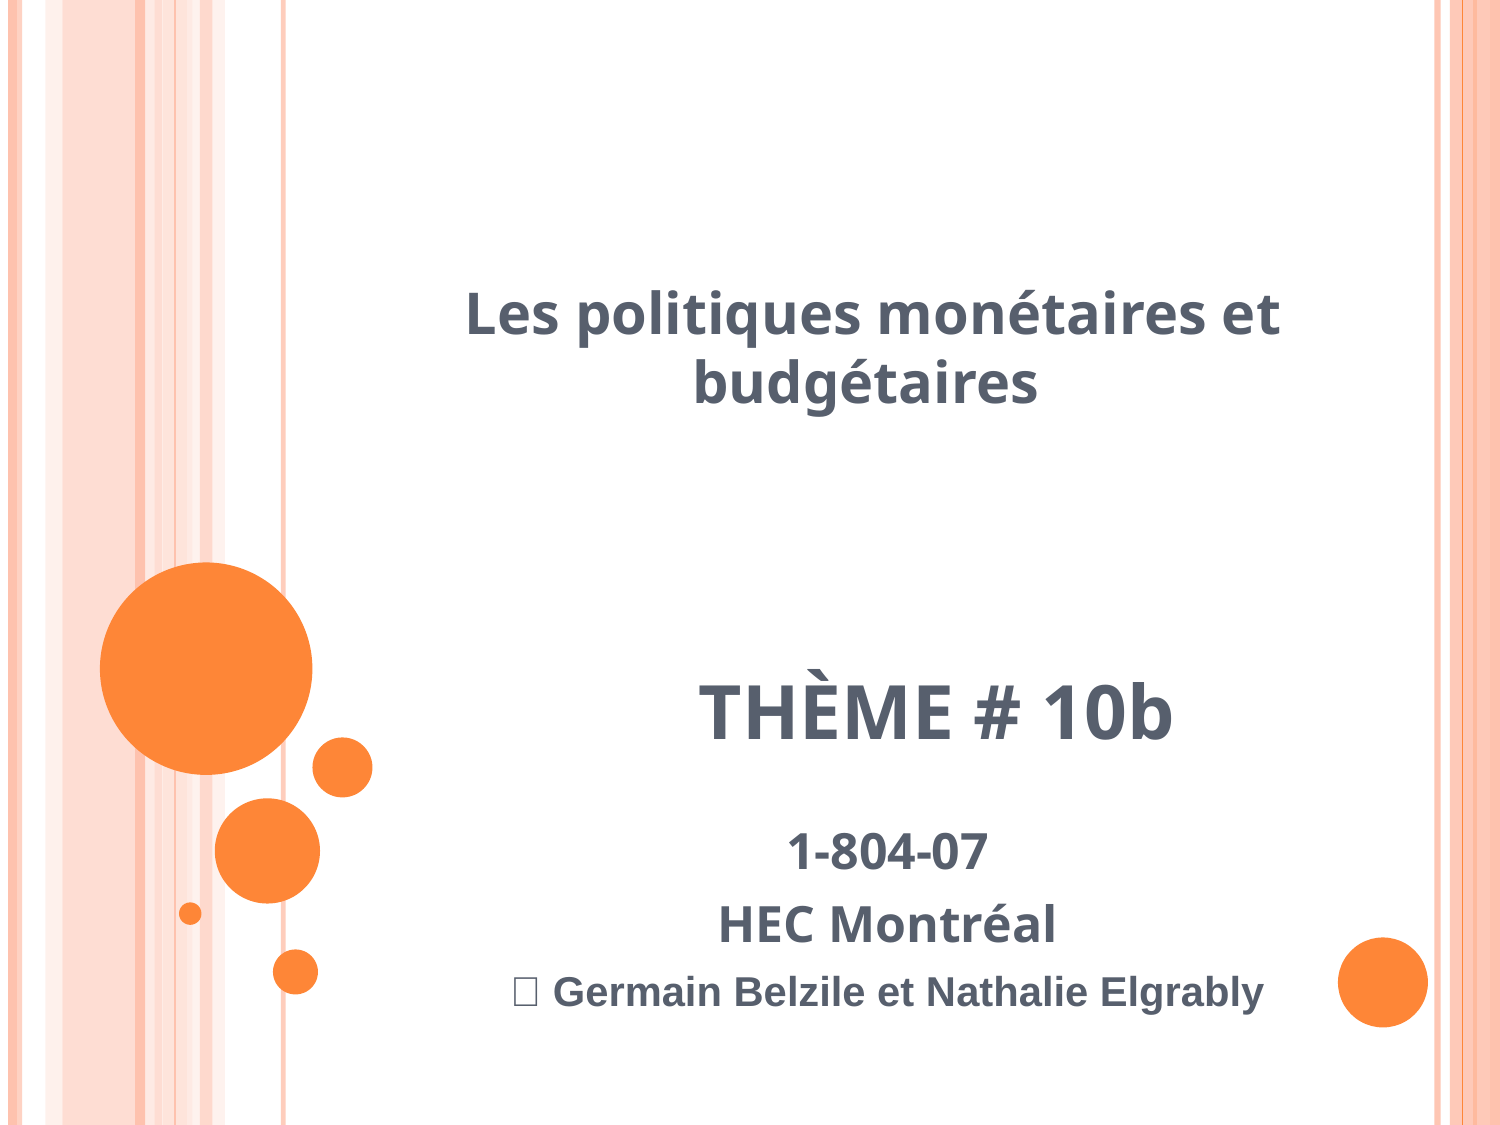

# Les politiques monétaires et budgétaires
THÈME # 10b
1-804-07
HEC Montréal
 Germain Belzile et Nathalie Elgrably